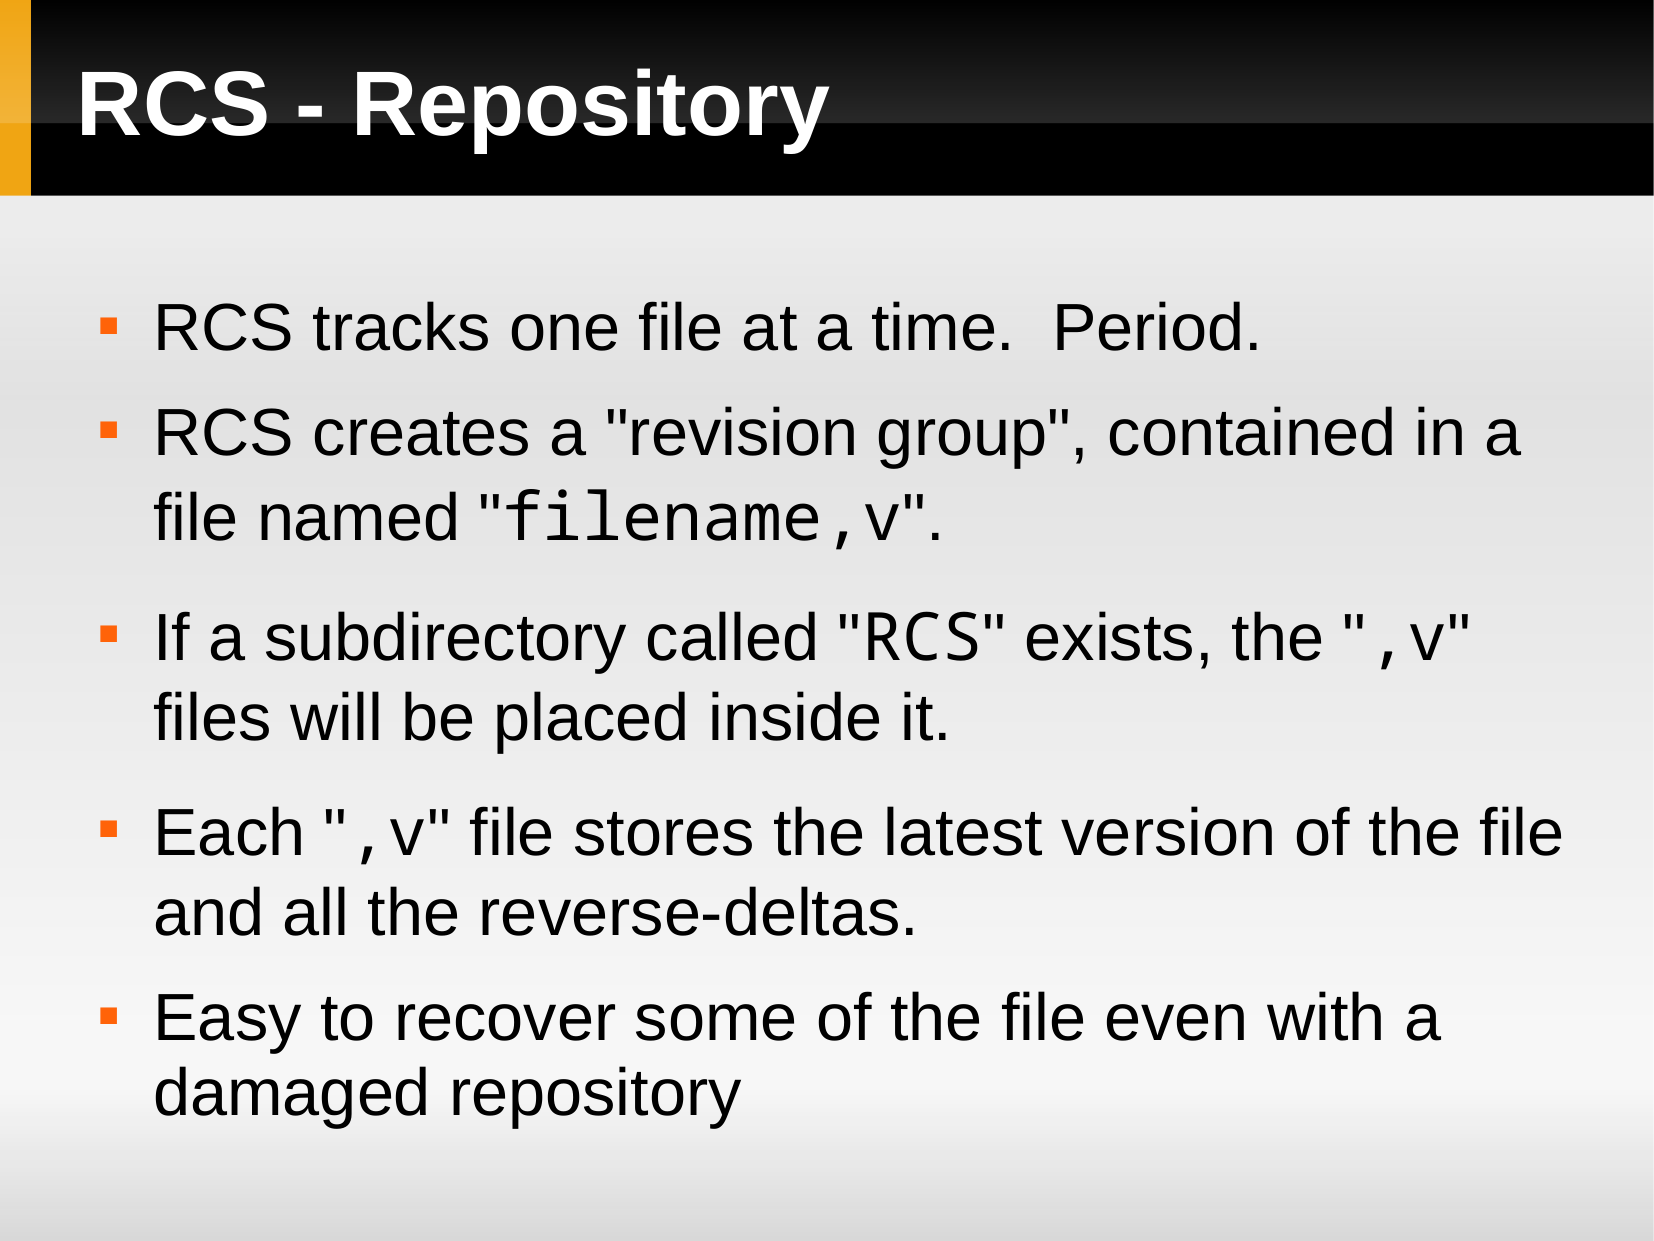

# RCS - Repository
RCS tracks one file at a time. Period.
RCS creates a "revision group", contained in a file named "filename,v".
If a subdirectory called "RCS" exists, the ",v" files will be placed inside it.
Each ",v" file stores the latest version of the file and all the reverse-deltas.
Easy to recover some of the file even with a damaged repository